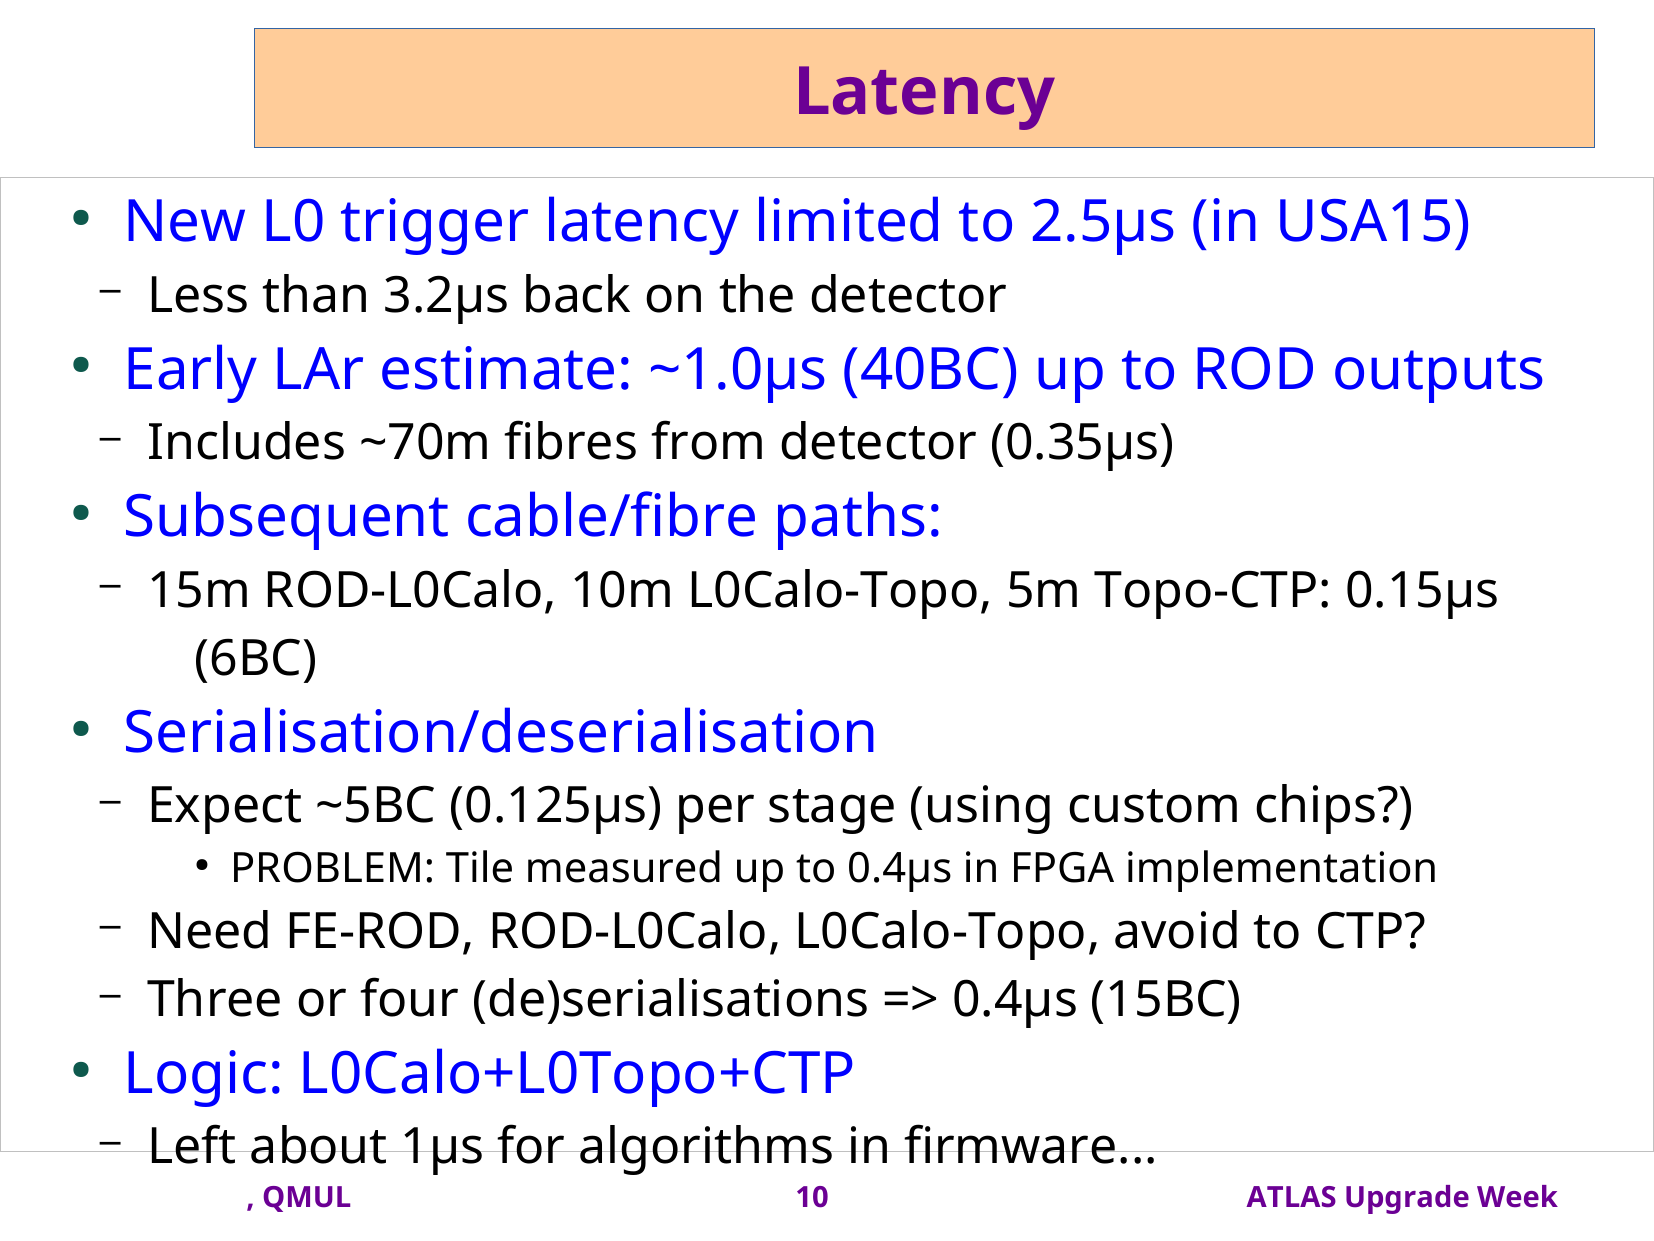

# Latency
New L0 trigger latency limited to 2.5µs (in USA15)
Less than 3.2µs back on the detector
Early LAr estimate: ~1.0µs (40BC) up to ROD outputs
Includes ~70m fibres from detector (0.35µs)
Subsequent cable/fibre paths:
15m ROD-L0Calo, 10m L0Calo-Topo, 5m Topo-CTP: 0.15µs (6BC)
Serialisation/deserialisation
Expect ~5BC (0.125µs) per stage (using custom chips?)
PROBLEM: Tile measured up to 0.4µs in FPGA implementation
Need FE-ROD, ROD-L0Calo, L0Calo-Topo, avoid to CTP?
Three or four (de)serialisations => 0.4µs (15BC)
Logic: L0Calo+L0Topo+CTP
Left about 1µs for algorithms in firmware...